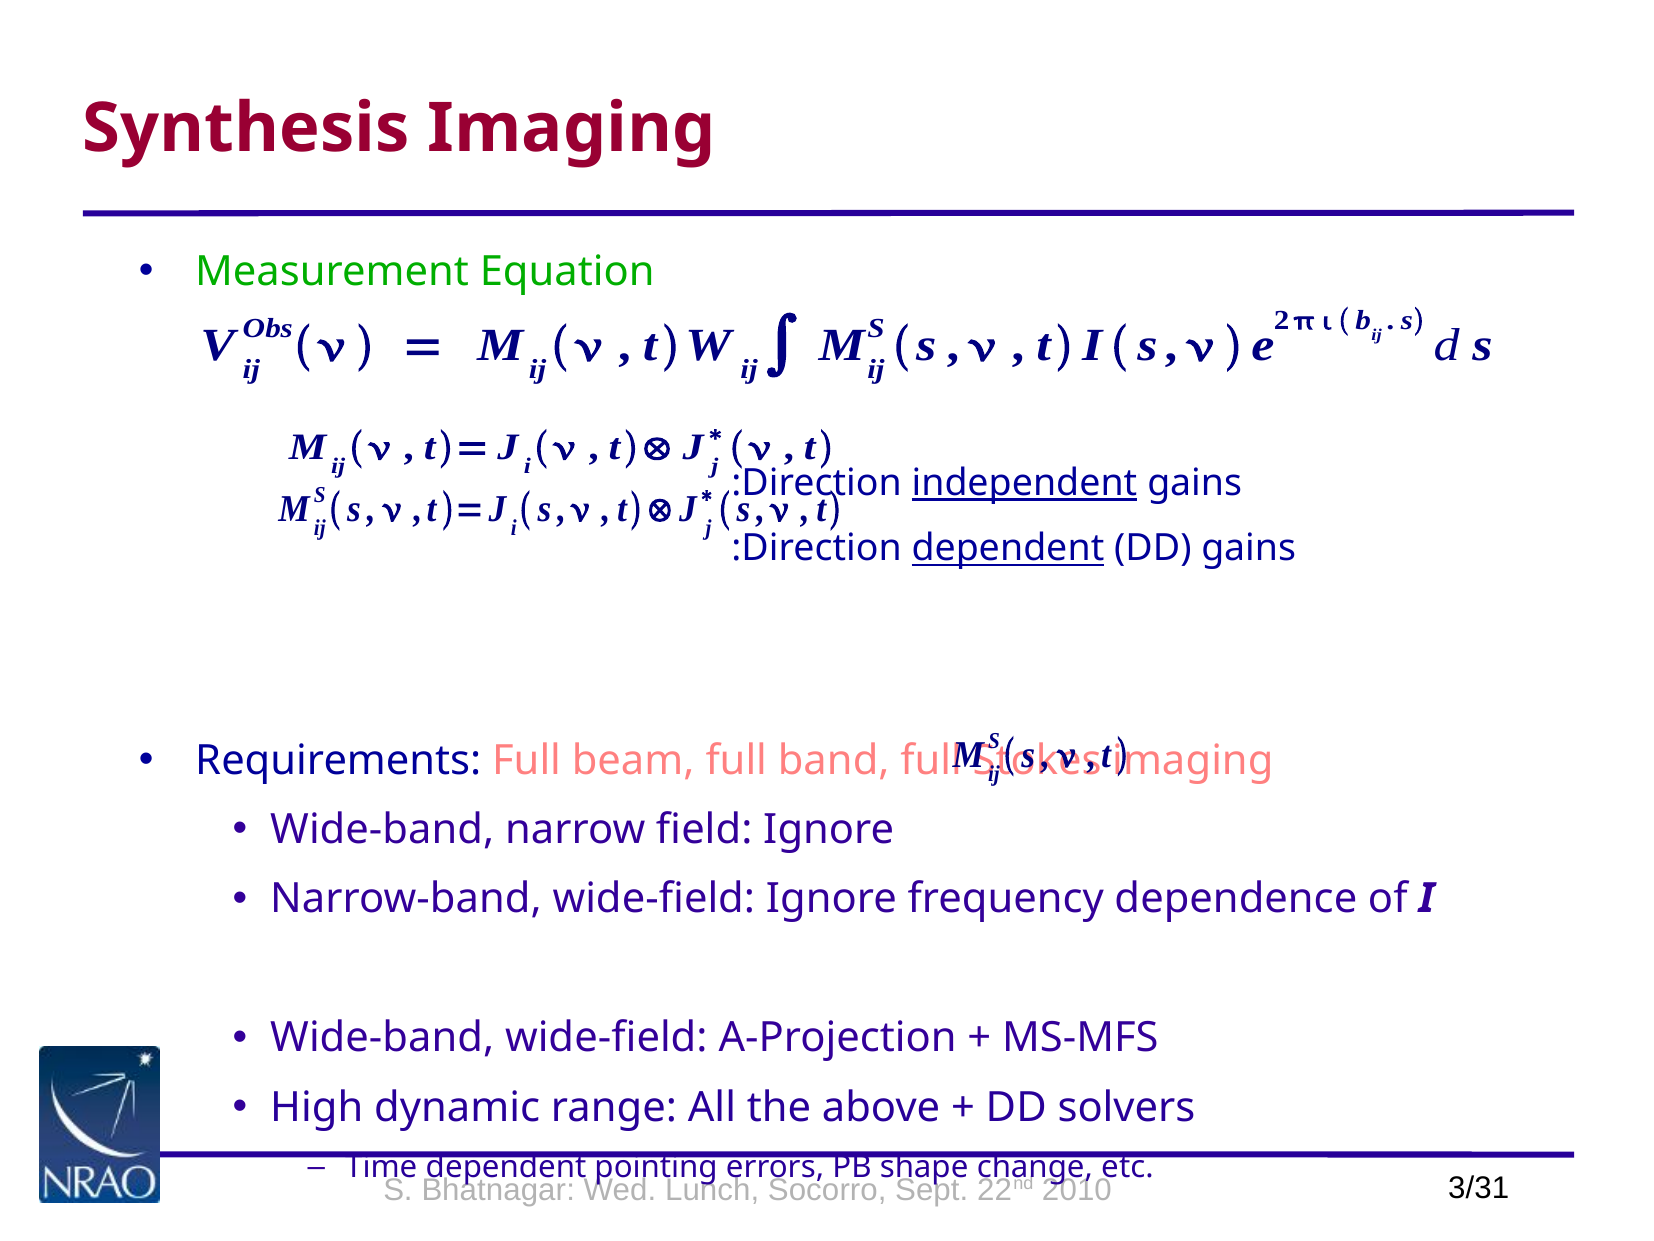

Synthesis Imaging
# Measurement Equation
 :Direction independent gains
 :Direction dependent (DD) gains
Requirements: Full beam, full band, full Stokes imaging
Wide-band, narrow field: Ignore
Narrow-band, wide-field: Ignore frequency dependence of I
Wide-band, wide-field: A-Projection + MS-MFS
High dynamic range: All the above + DD solvers
Time dependent pointing errors, PB shape change, etc.
Measurement Equation
 : The Baseline Vector; i and j represent the two antennas
 : Direction independent gains
 : Direction dependent gains
Parameters in this are the Jij s, Jsij s and I
Calibration: Keeping I fixed, estimate Jij-1 , Jsij and use them to remove instrumental/atmospheric effects
Imaging: Keeping Jij-1 , Jsij fixed, estimate the image that best fits the data